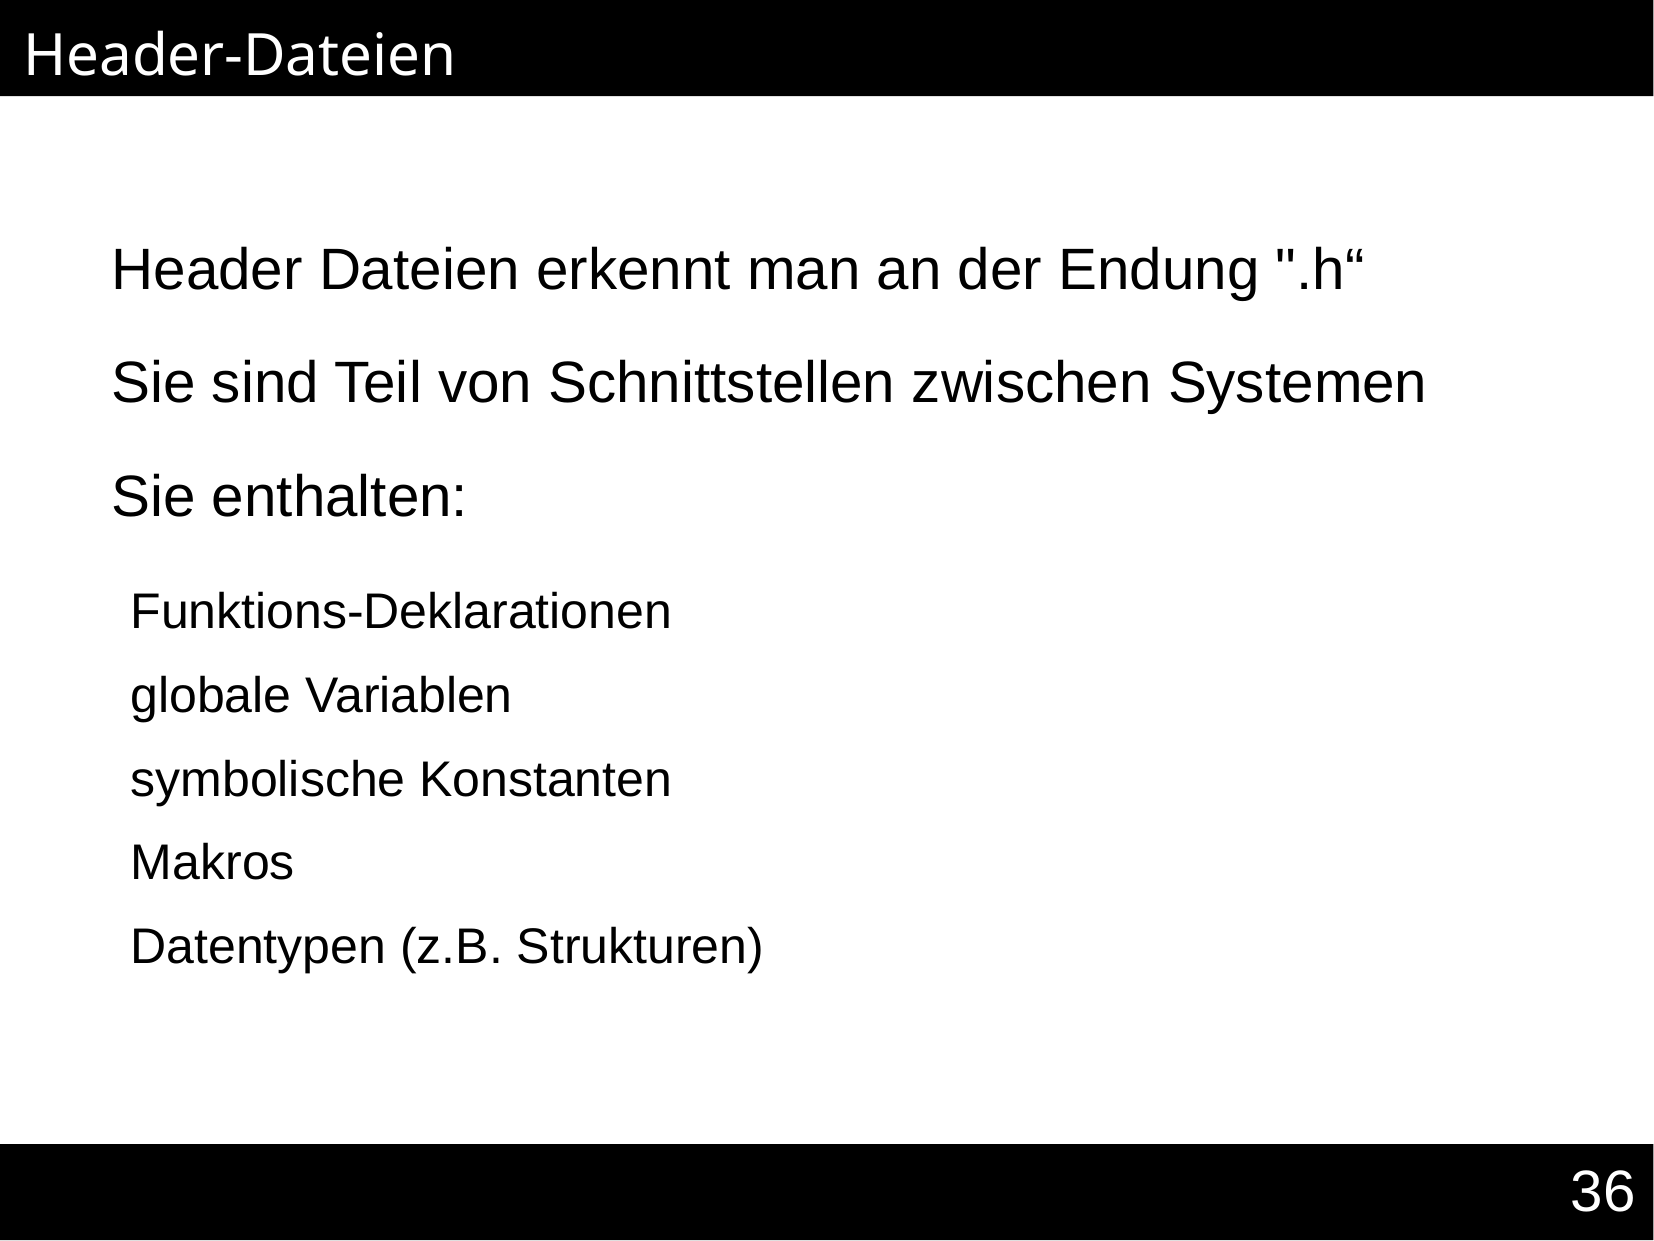

Header-Dateien
 Header Dateien erkennt man an der Endung ".h“
 Sie sind Teil von Schnittstellen zwischen Systemen
 Sie enthalten:
Funktions-Deklarationen
globale Variablen
symbolische Konstanten
Makros
Datentypen (z.B. Strukturen)
36